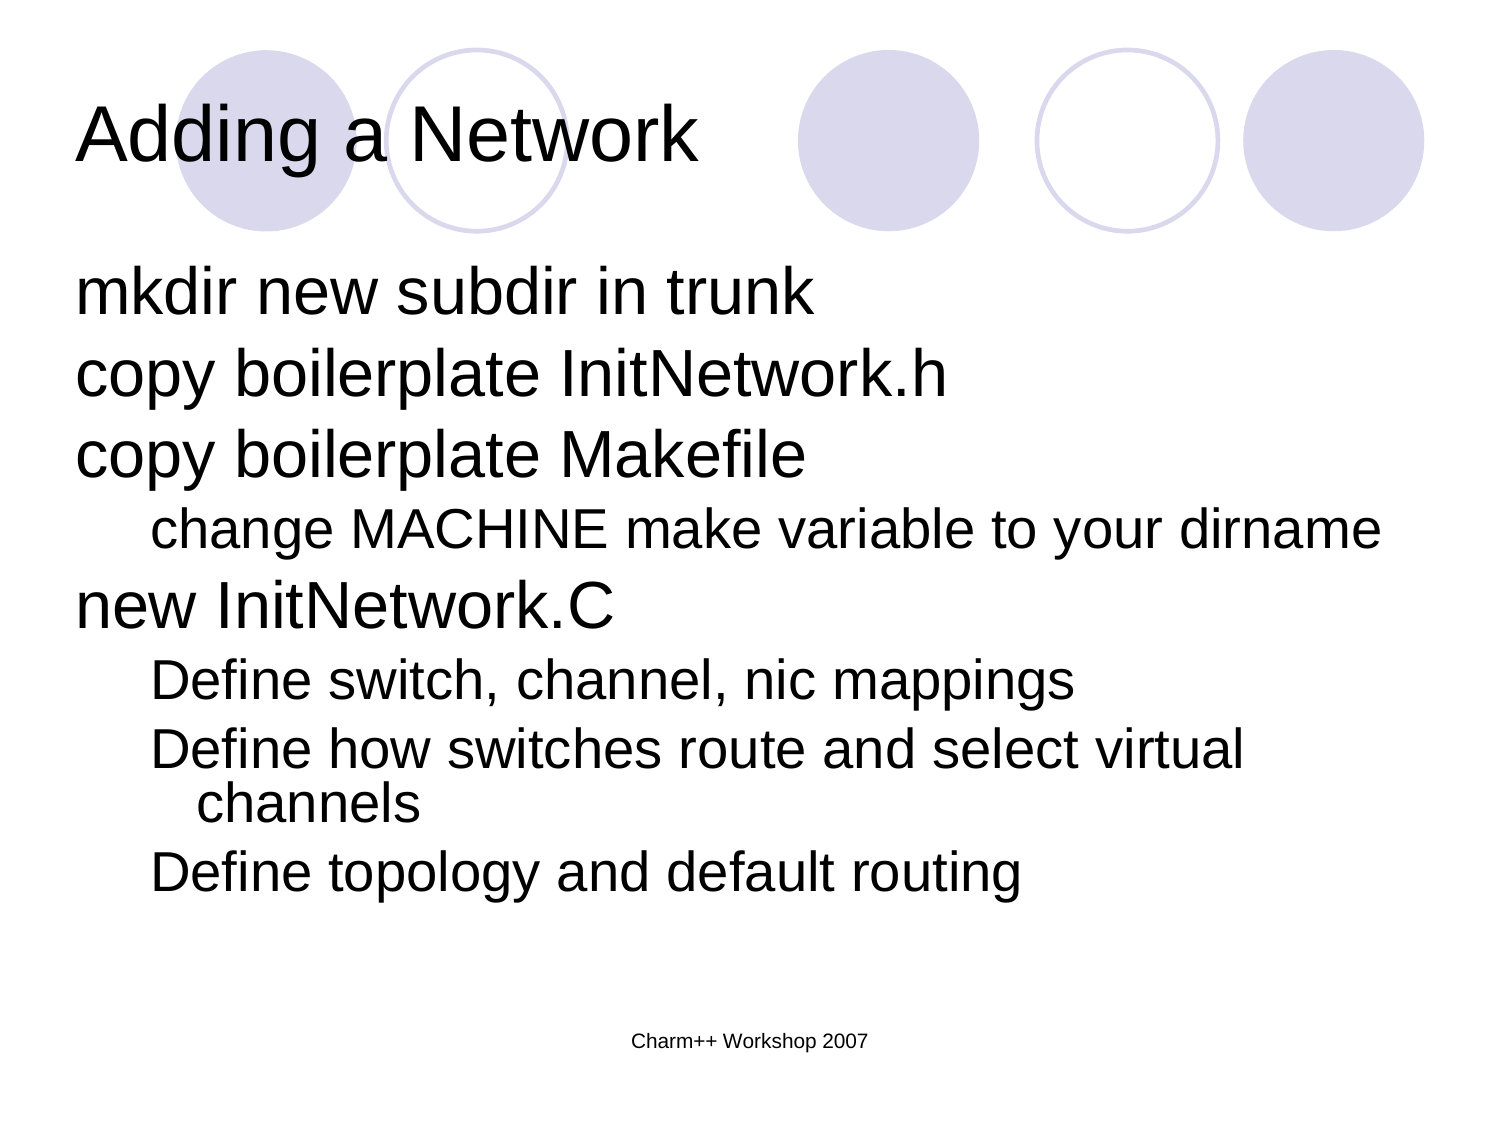

# Adding a Network
mkdir new subdir in trunk
copy boilerplate InitNetwork.h
copy boilerplate Makefile
change MACHINE make variable to your dirname
new InitNetwork.C
Define switch, channel, nic mappings
Define how switches route and select virtual channels
Define topology and default routing
Charm++ Workshop 2007